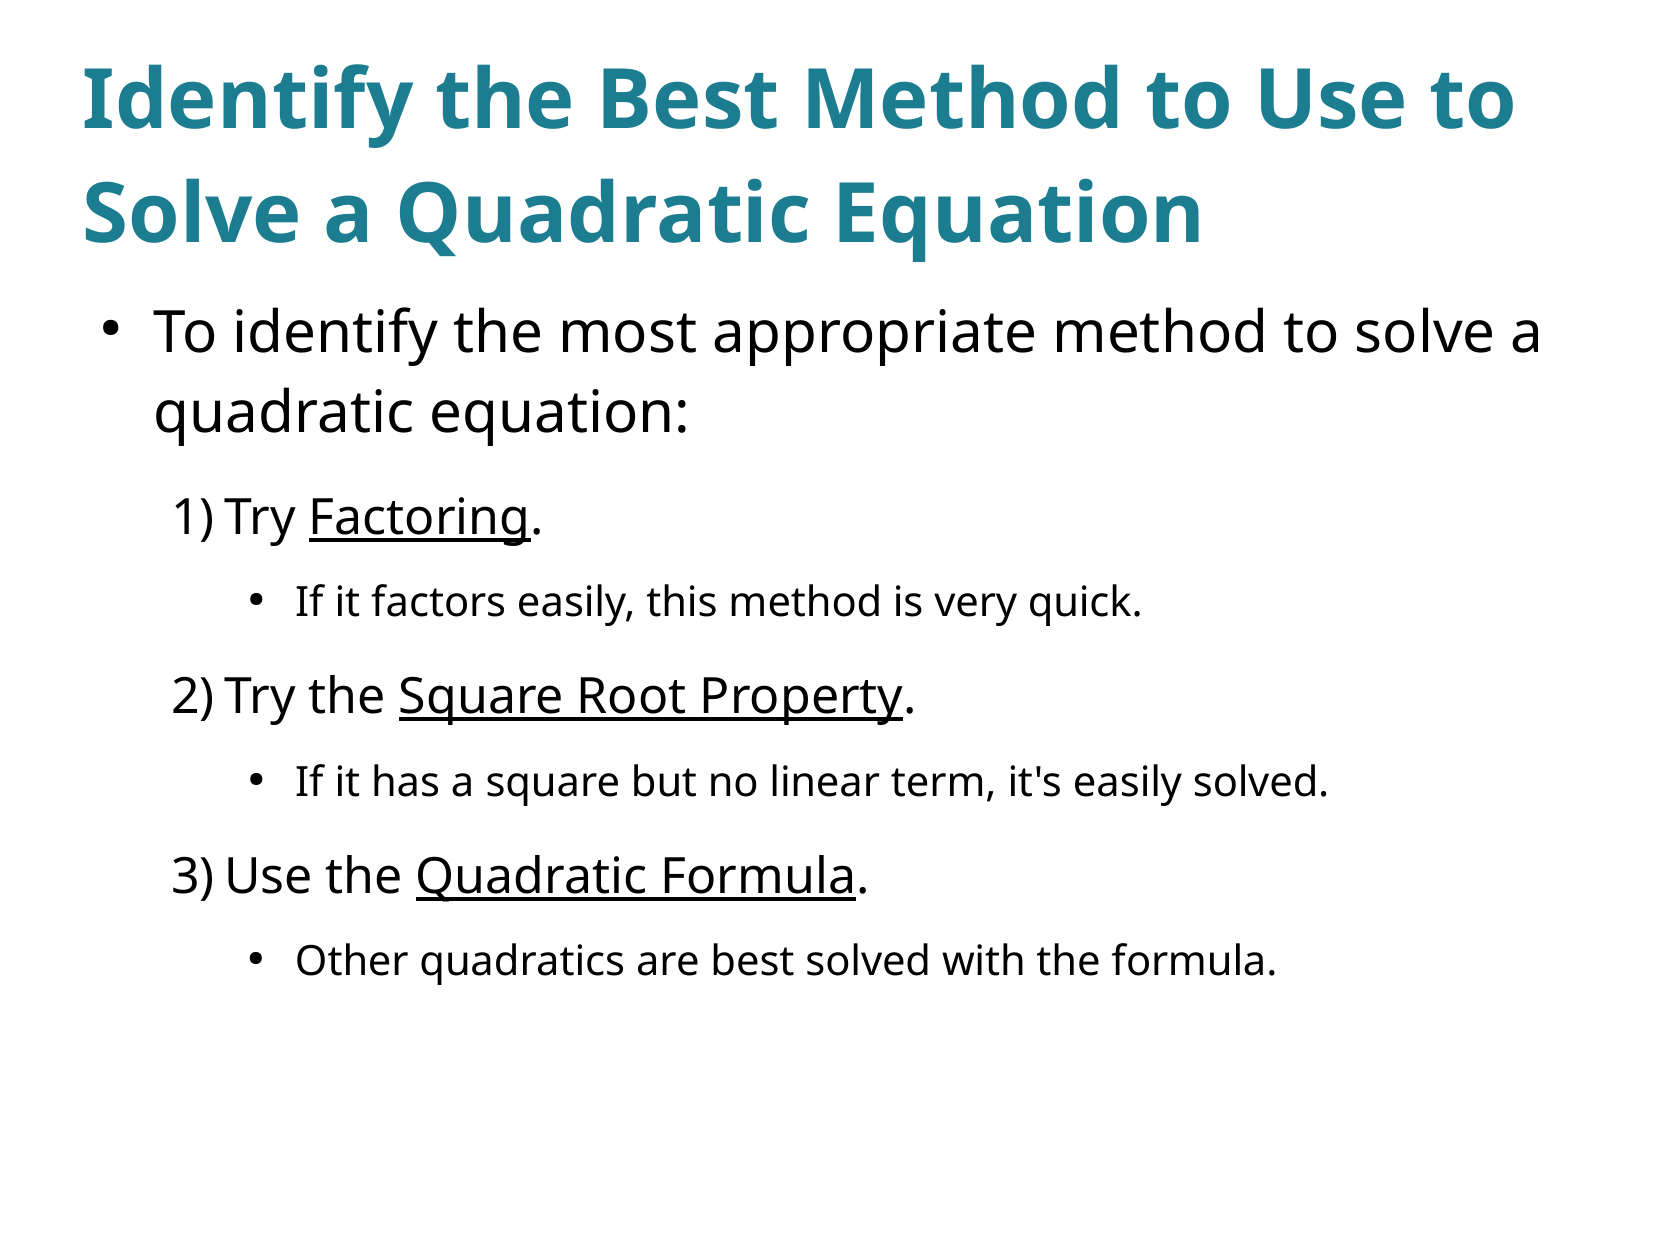

# Identify the Best Method to Use to Solve a Quadratic Equation
To identify the most appropriate method to solve a quadratic equation:
Try Factoring.
If it factors easily, this method is very quick.
Try the Square Root Property.
If it has a square but no linear term, it's easily solved.
Use the Quadratic Formula.
Other quadratics are best solved with the formula.